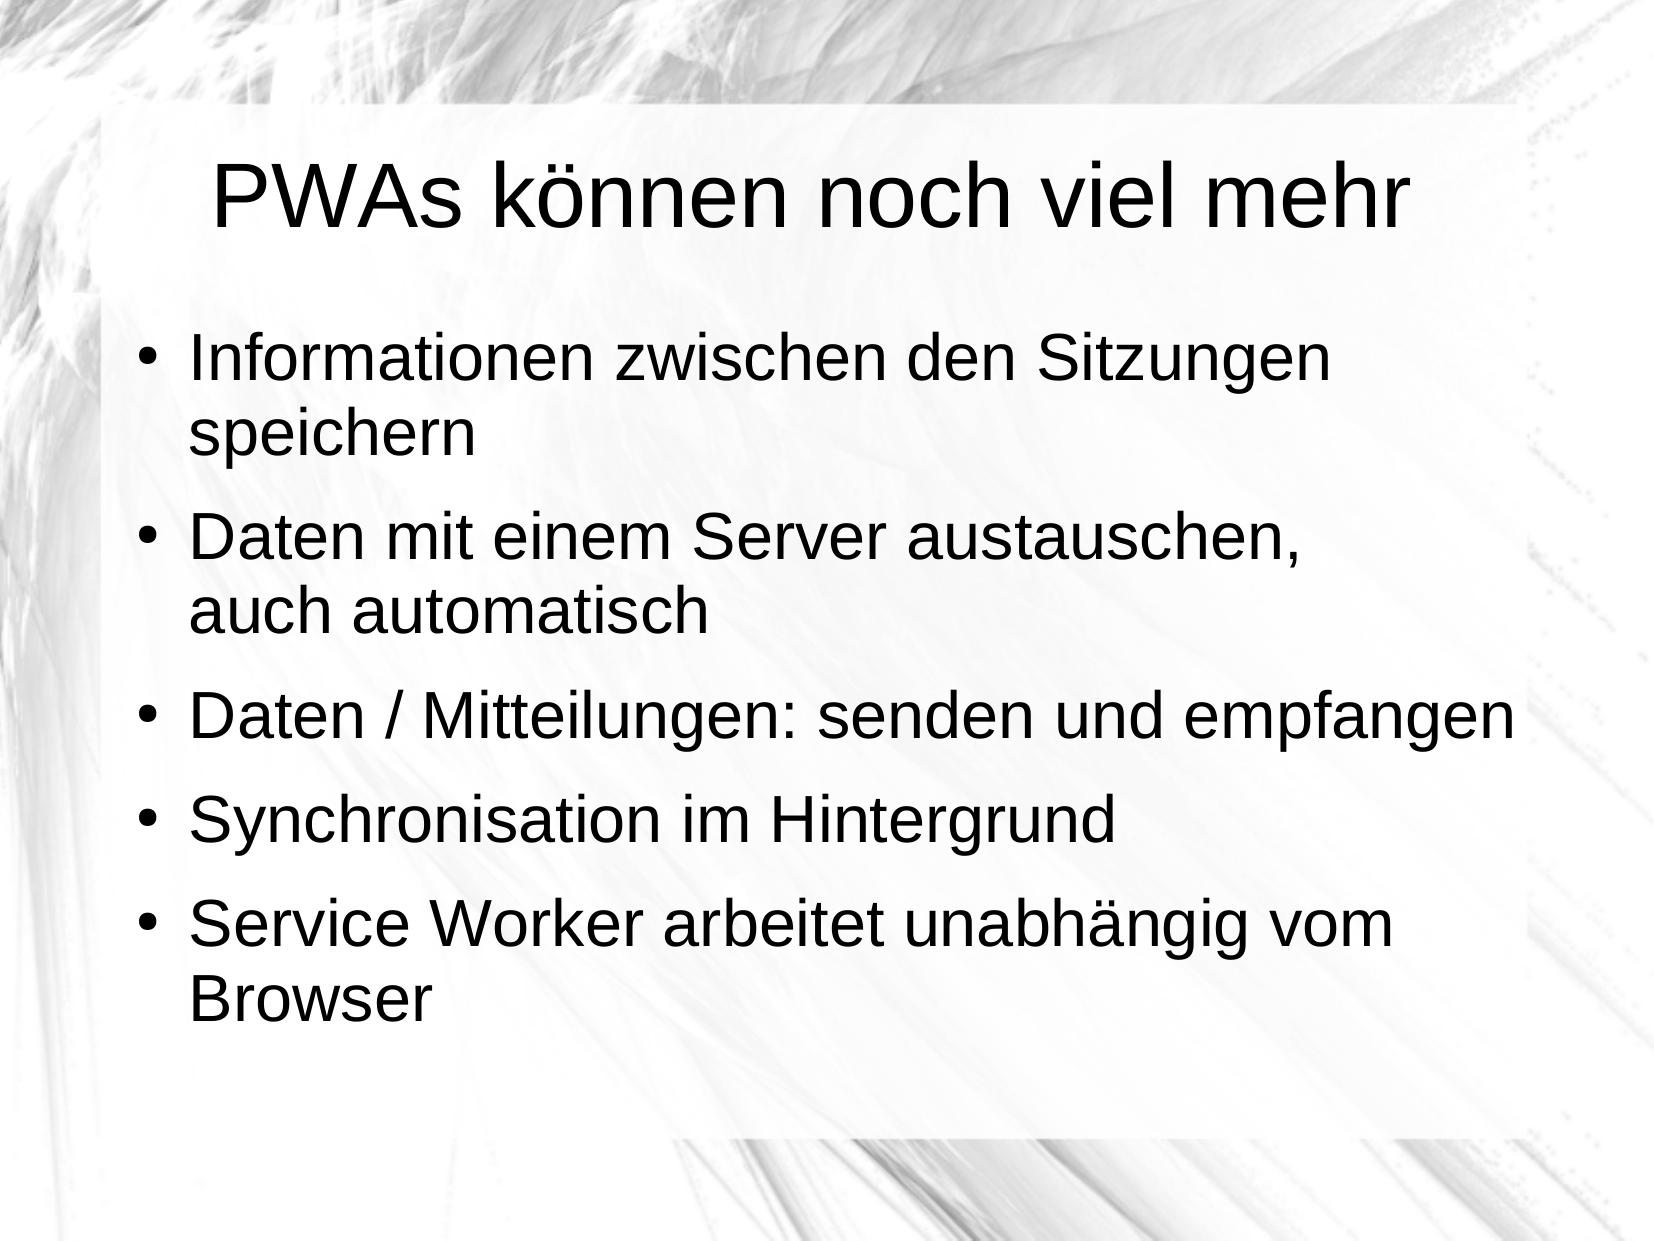

# PWAs können noch viel mehr
Informationen zwischen den Sitzungen speichern
Daten mit einem Server austauschen,
auch automatisch
Daten / Mitteilungen: senden und empfangen
Synchronisation im Hintergrund
Service Worker arbeitet unabhängig vom Browser